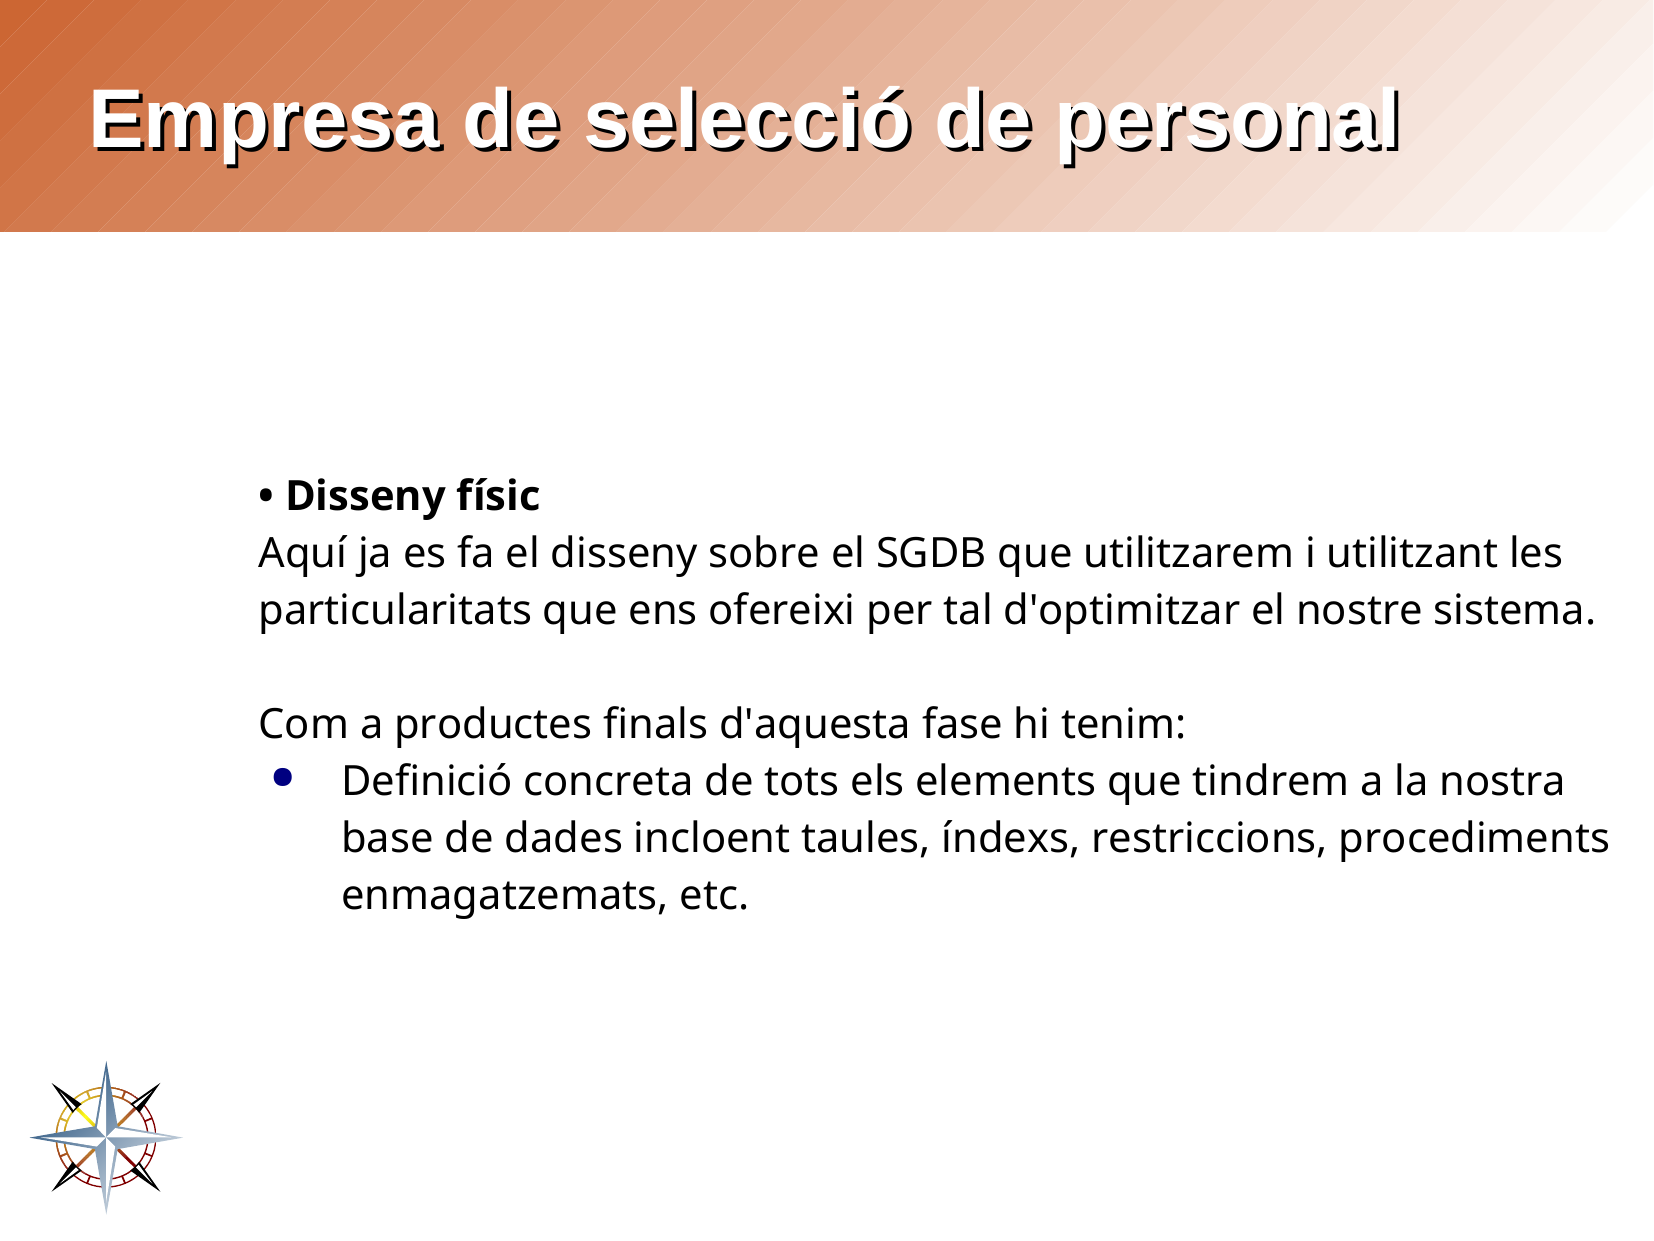

# Empresa de selecció de personal
• Disseny físic
Aquí ja es fa el disseny sobre el SGDB que utilitzarem i utilitzant les particularitats que ens ofereixi per tal d'optimitzar el nostre sistema.
Com a productes finals d'aquesta fase hi tenim:
Definició concreta de tots els elements que tindrem a la nostra base de dades incloent taules, índexs, restriccions, procediments enmagatzemats, etc.